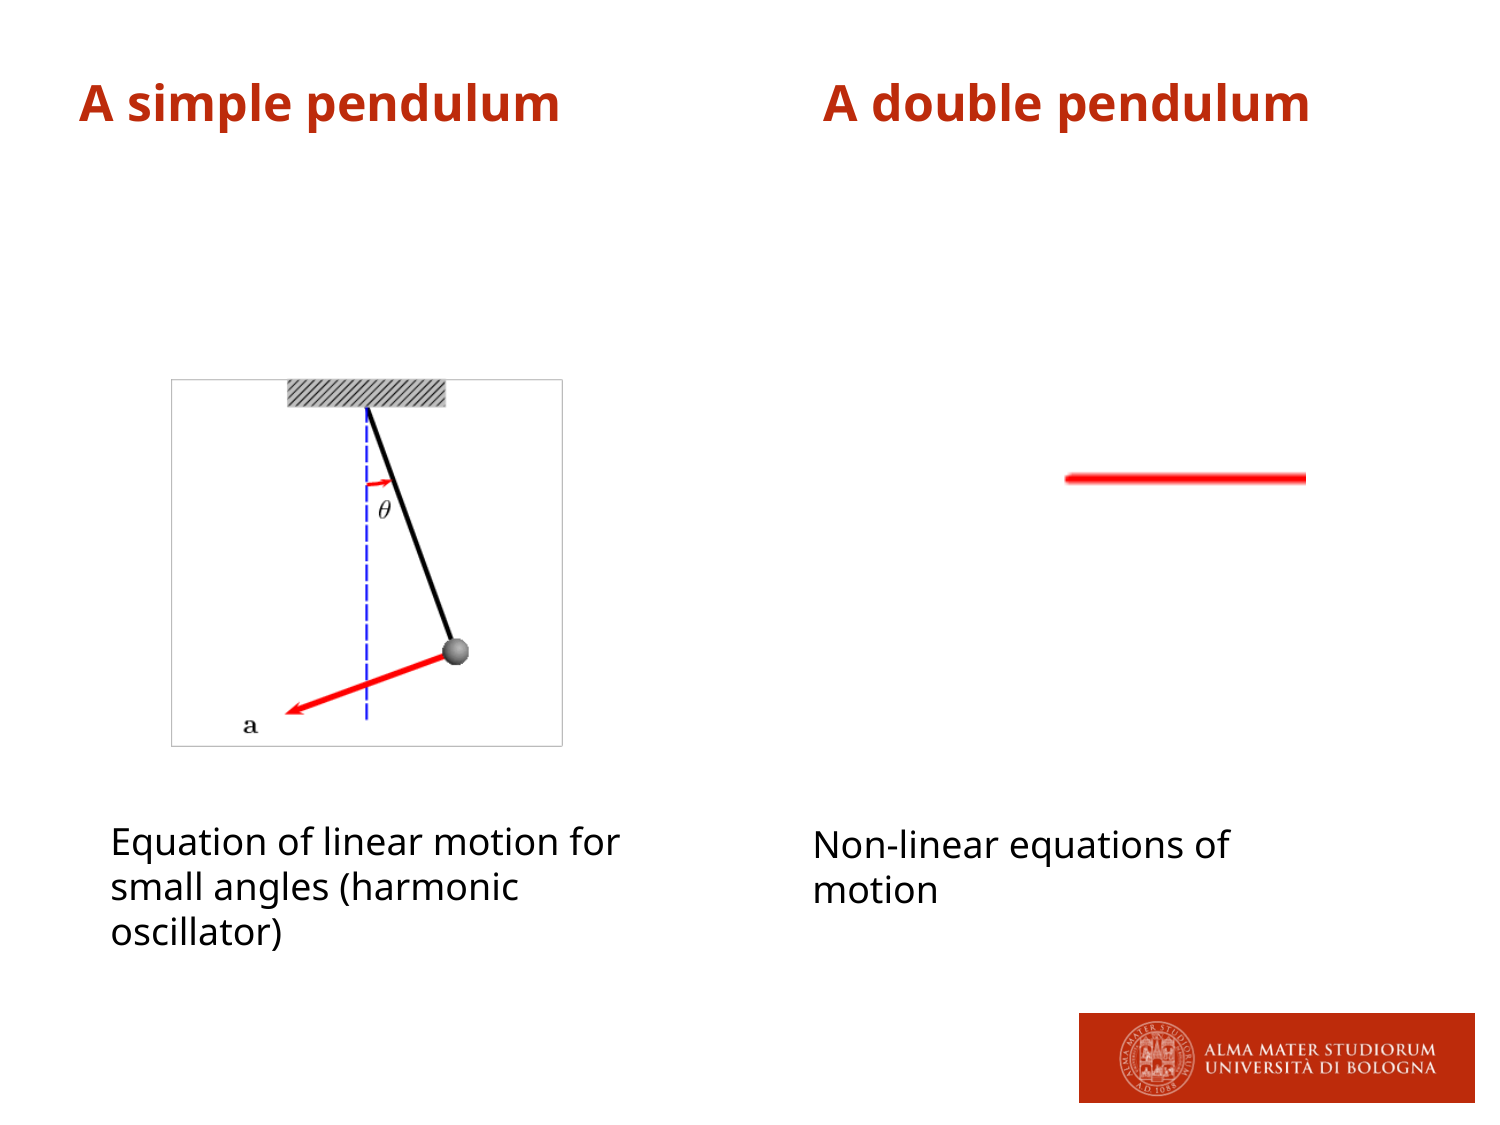

# A simple pendulum
A double pendulum
Equation of linear motion for small angles (harmonic oscillator)
Non-linear equations of motion